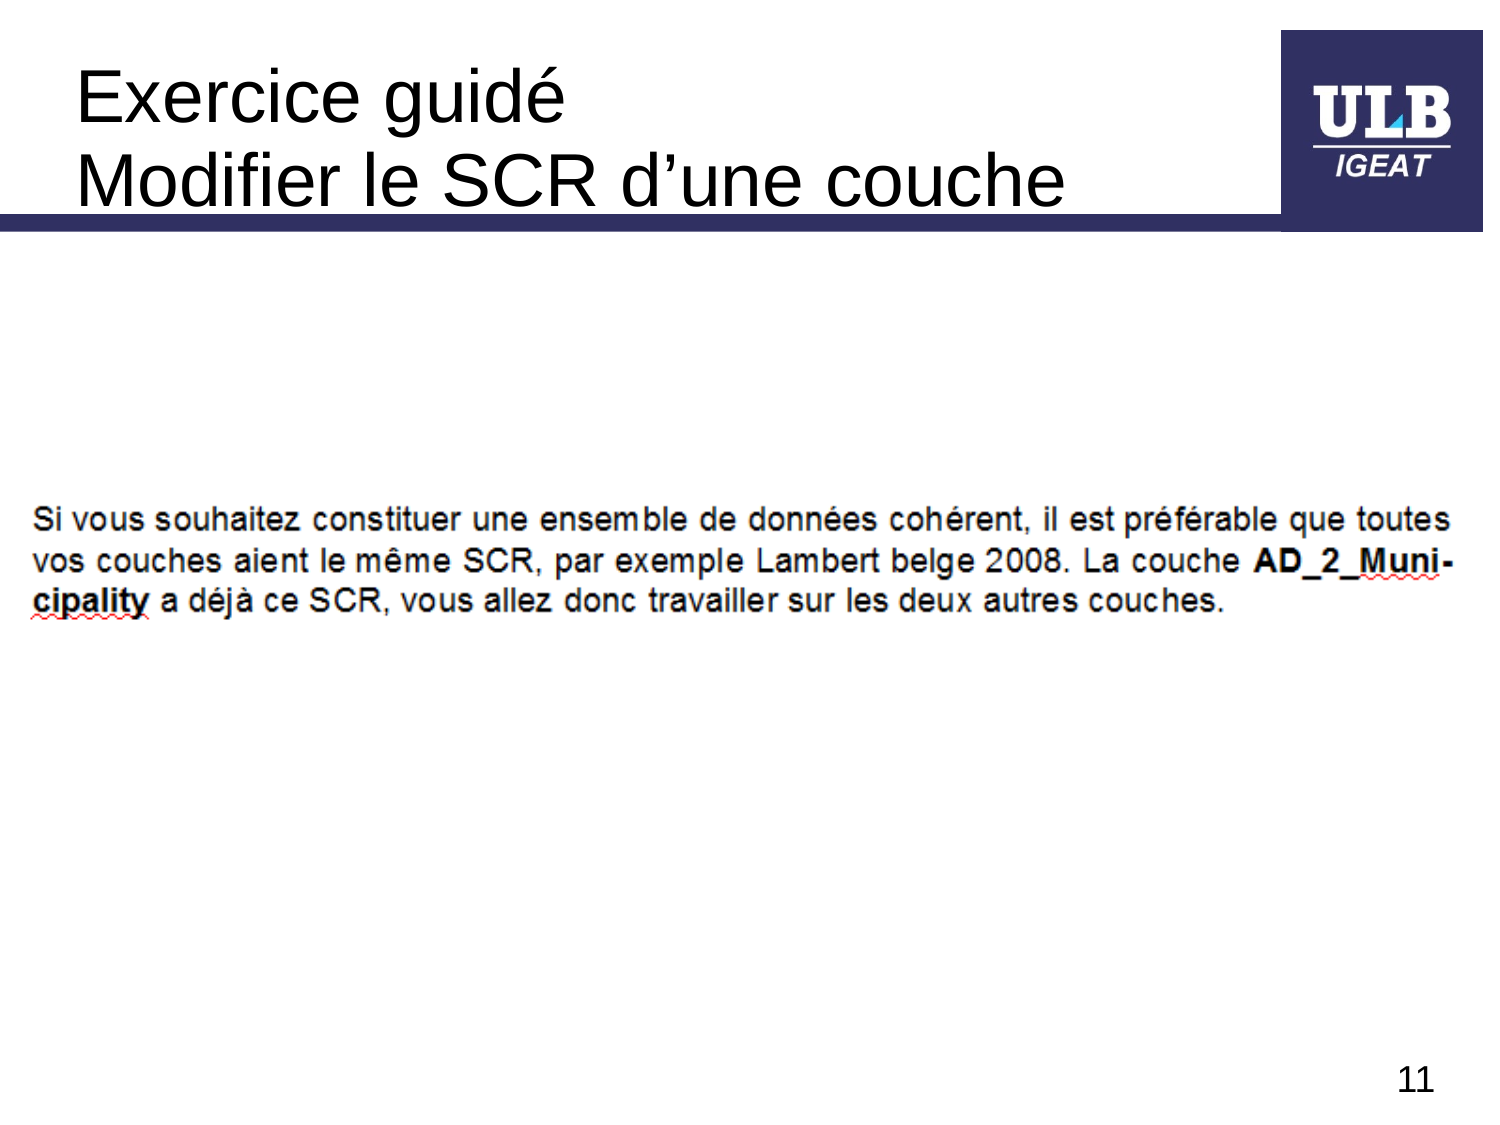

# Exercice guidé Modifier le SCR d’une couche